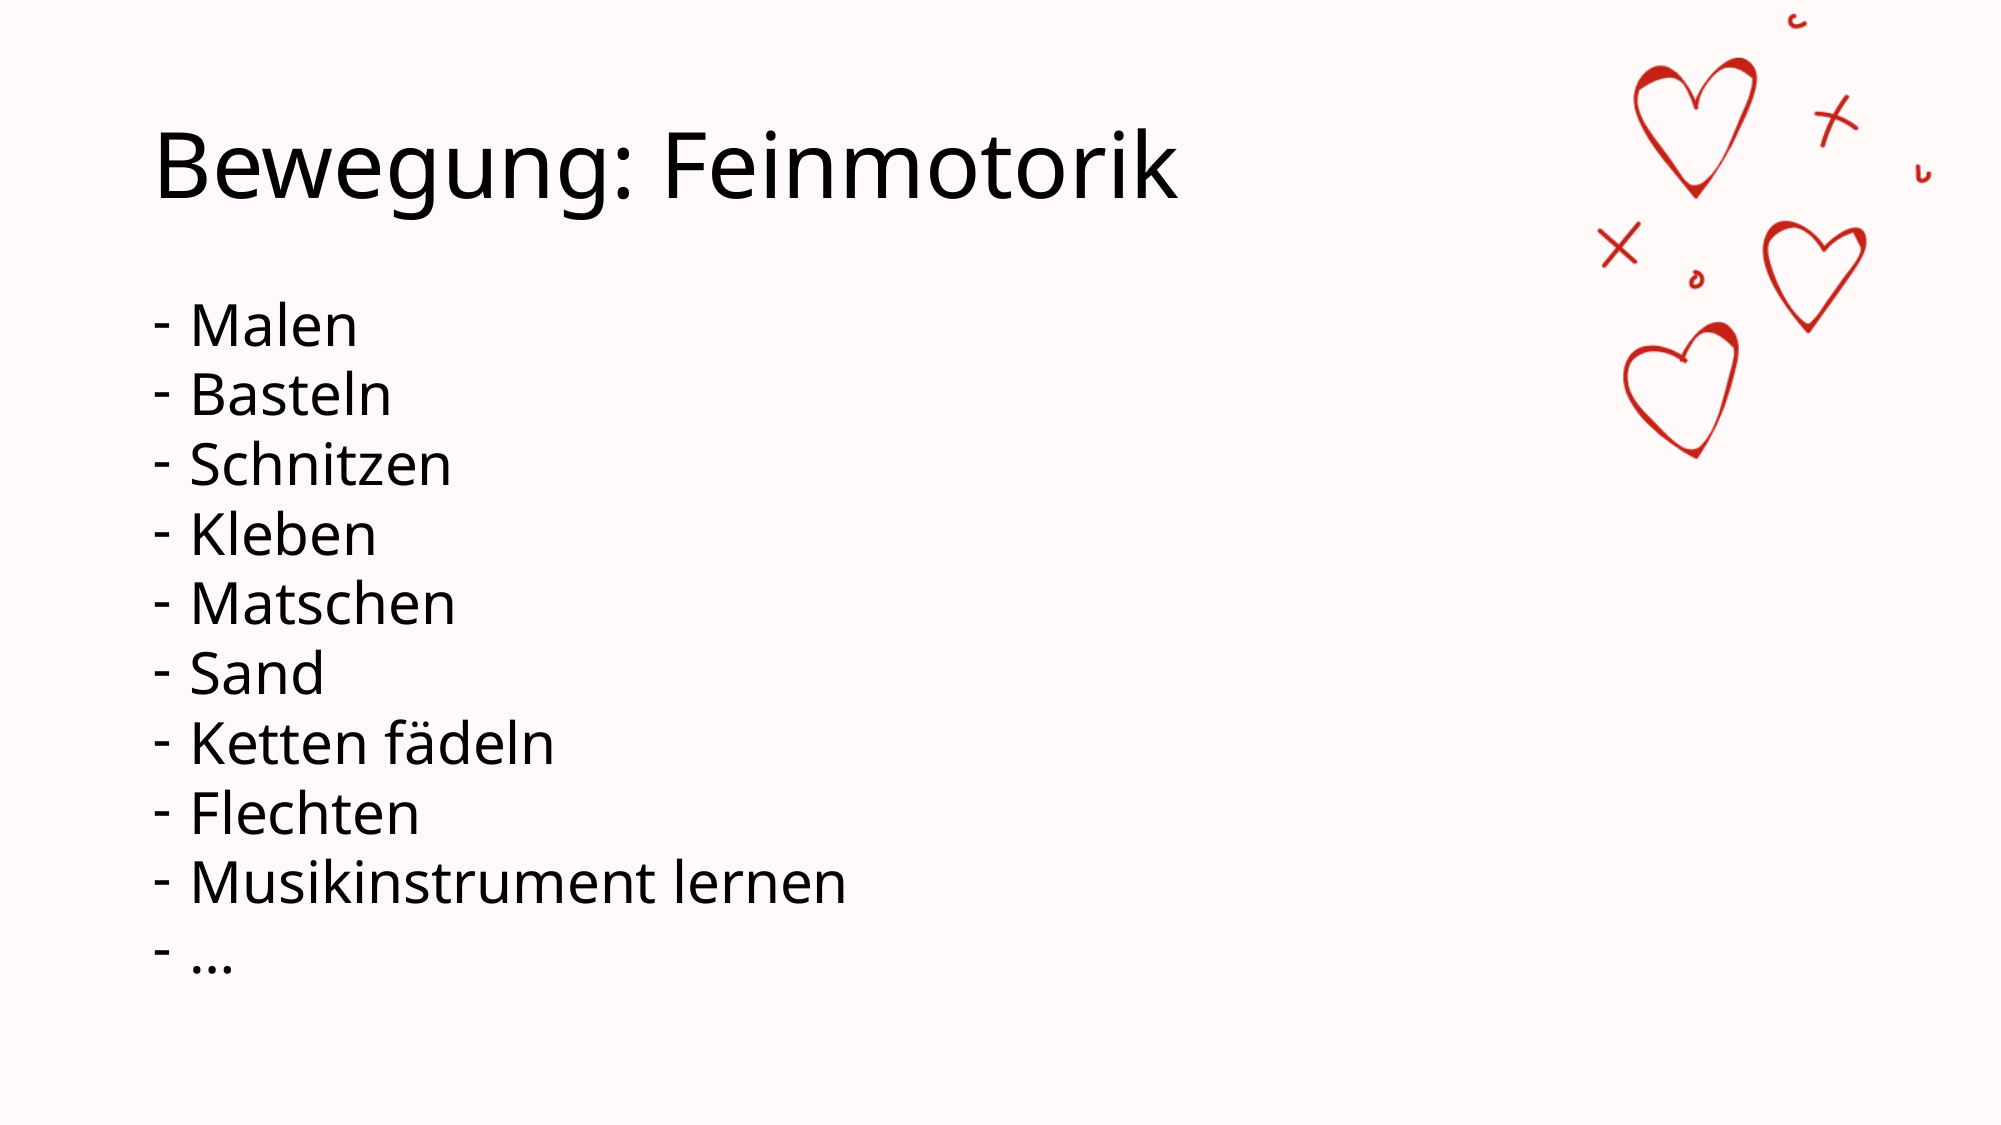

# Bewegung: Feinmotorik
Malen
Basteln
Schnitzen
Kleben
Matschen
Sand
Ketten fädeln
Flechten
Musikinstrument lernen
…